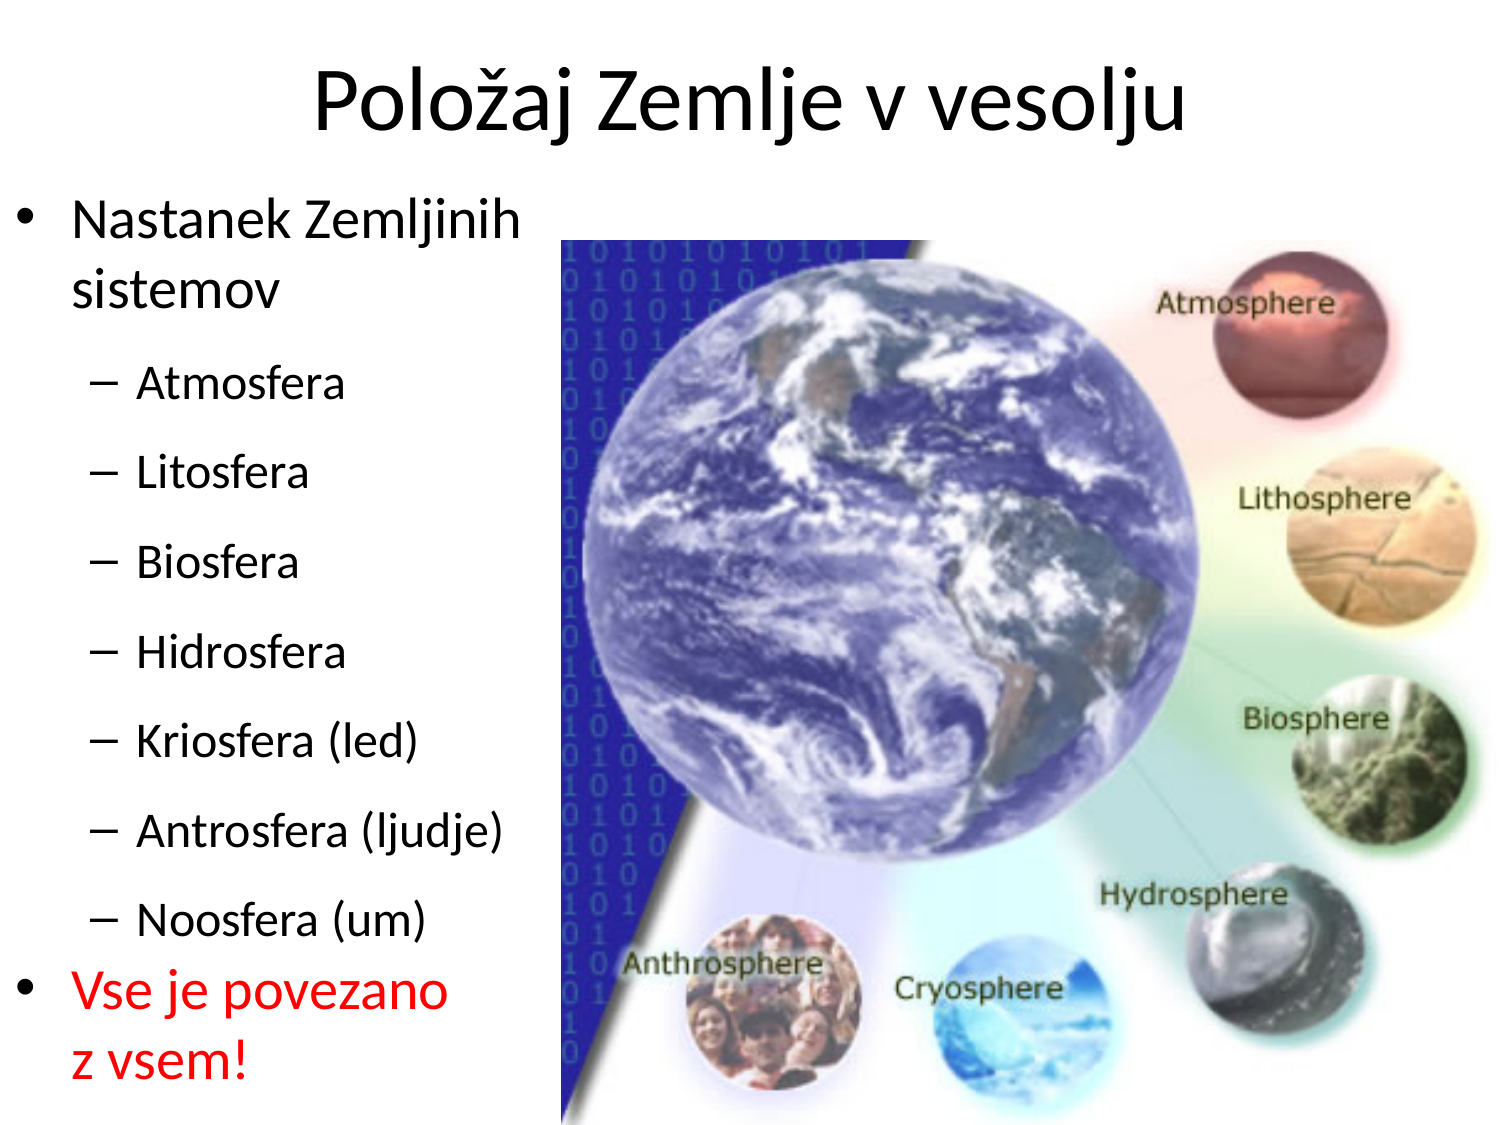

# Položaj Zemlje v vesolju
Nastanek Zemljinih sistemov
Atmosfera
Litosfera
Biosfera
Hidrosfera
Kriosfera (led)
Antrosfera (ljudje)
Noosfera (um)
Vse je povezano z vsem!